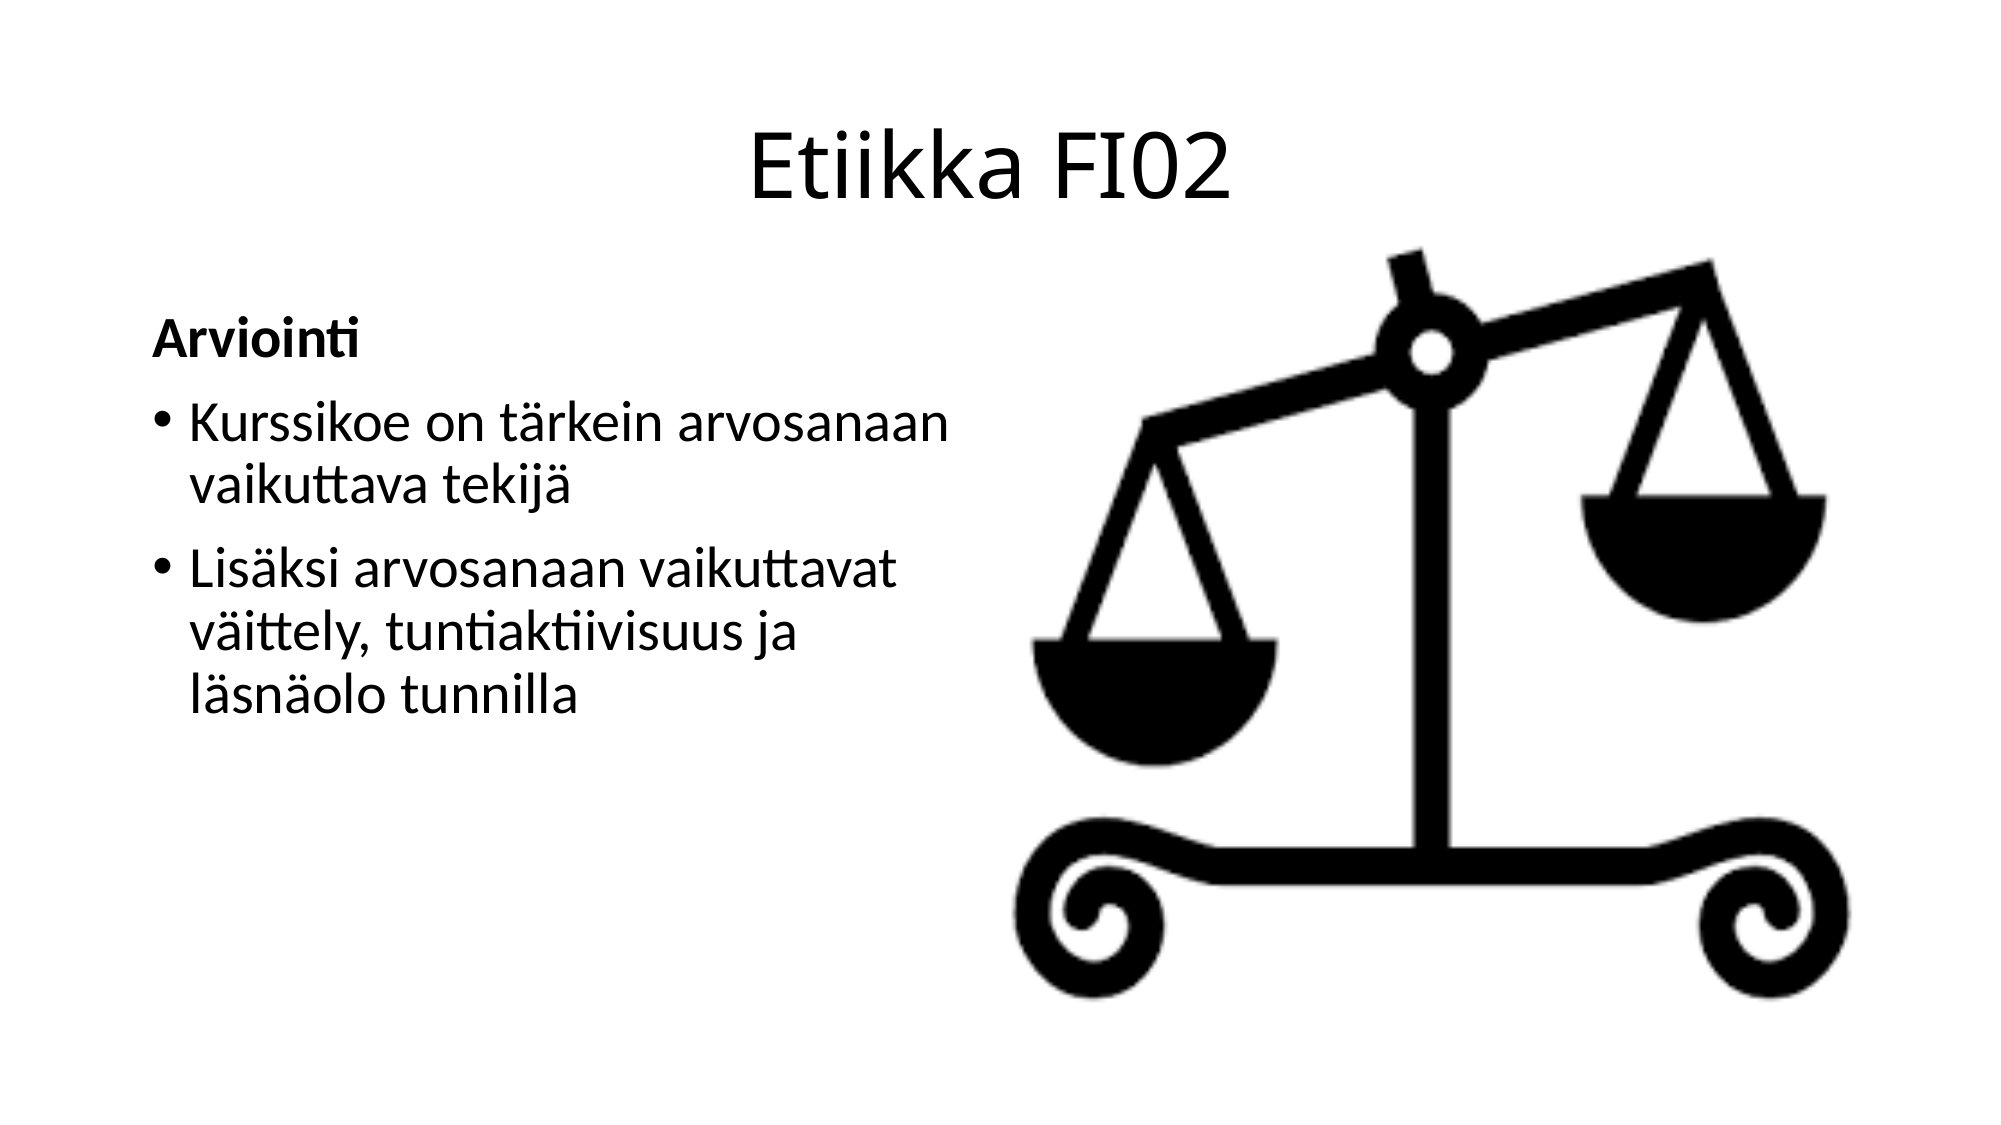

# Etiikka FI02
Arviointi
Kurssikoe on tärkein arvosanaan vaikuttava tekijä
Lisäksi arvosanaan vaikuttavat väittely, tuntiaktiivisuus ja läsnäolo tunnilla